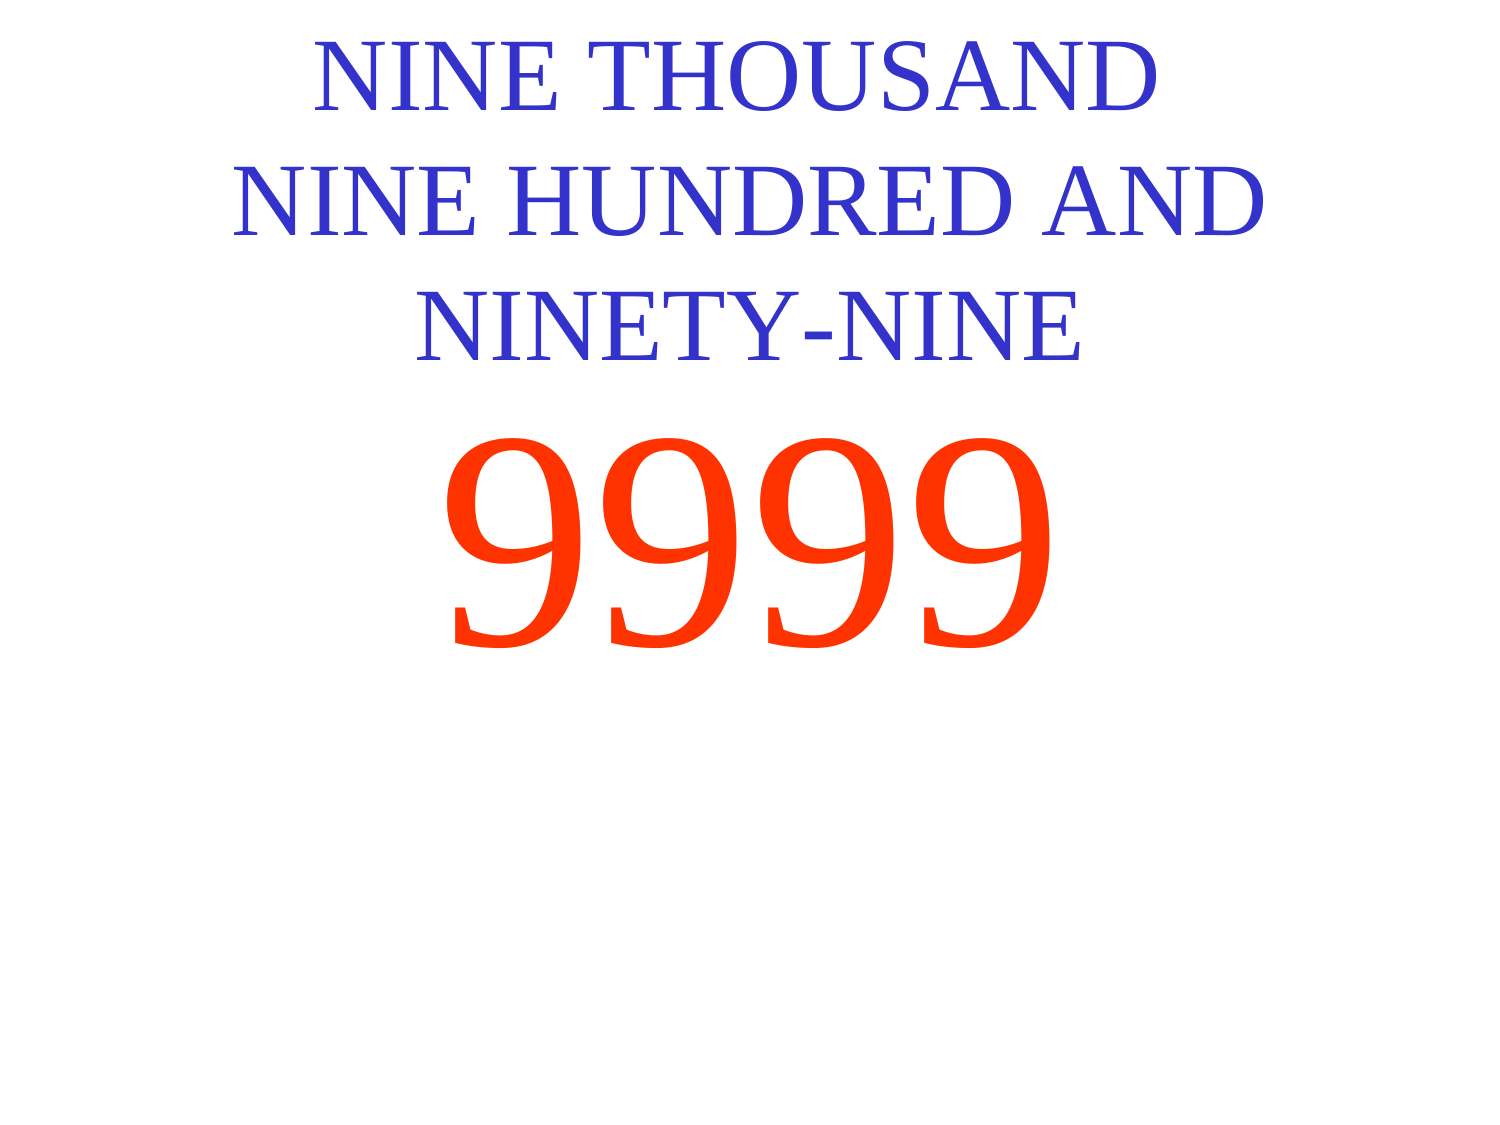

# NINE THOUSAND NINE HUNDRED AND NINETY-NINE
9999